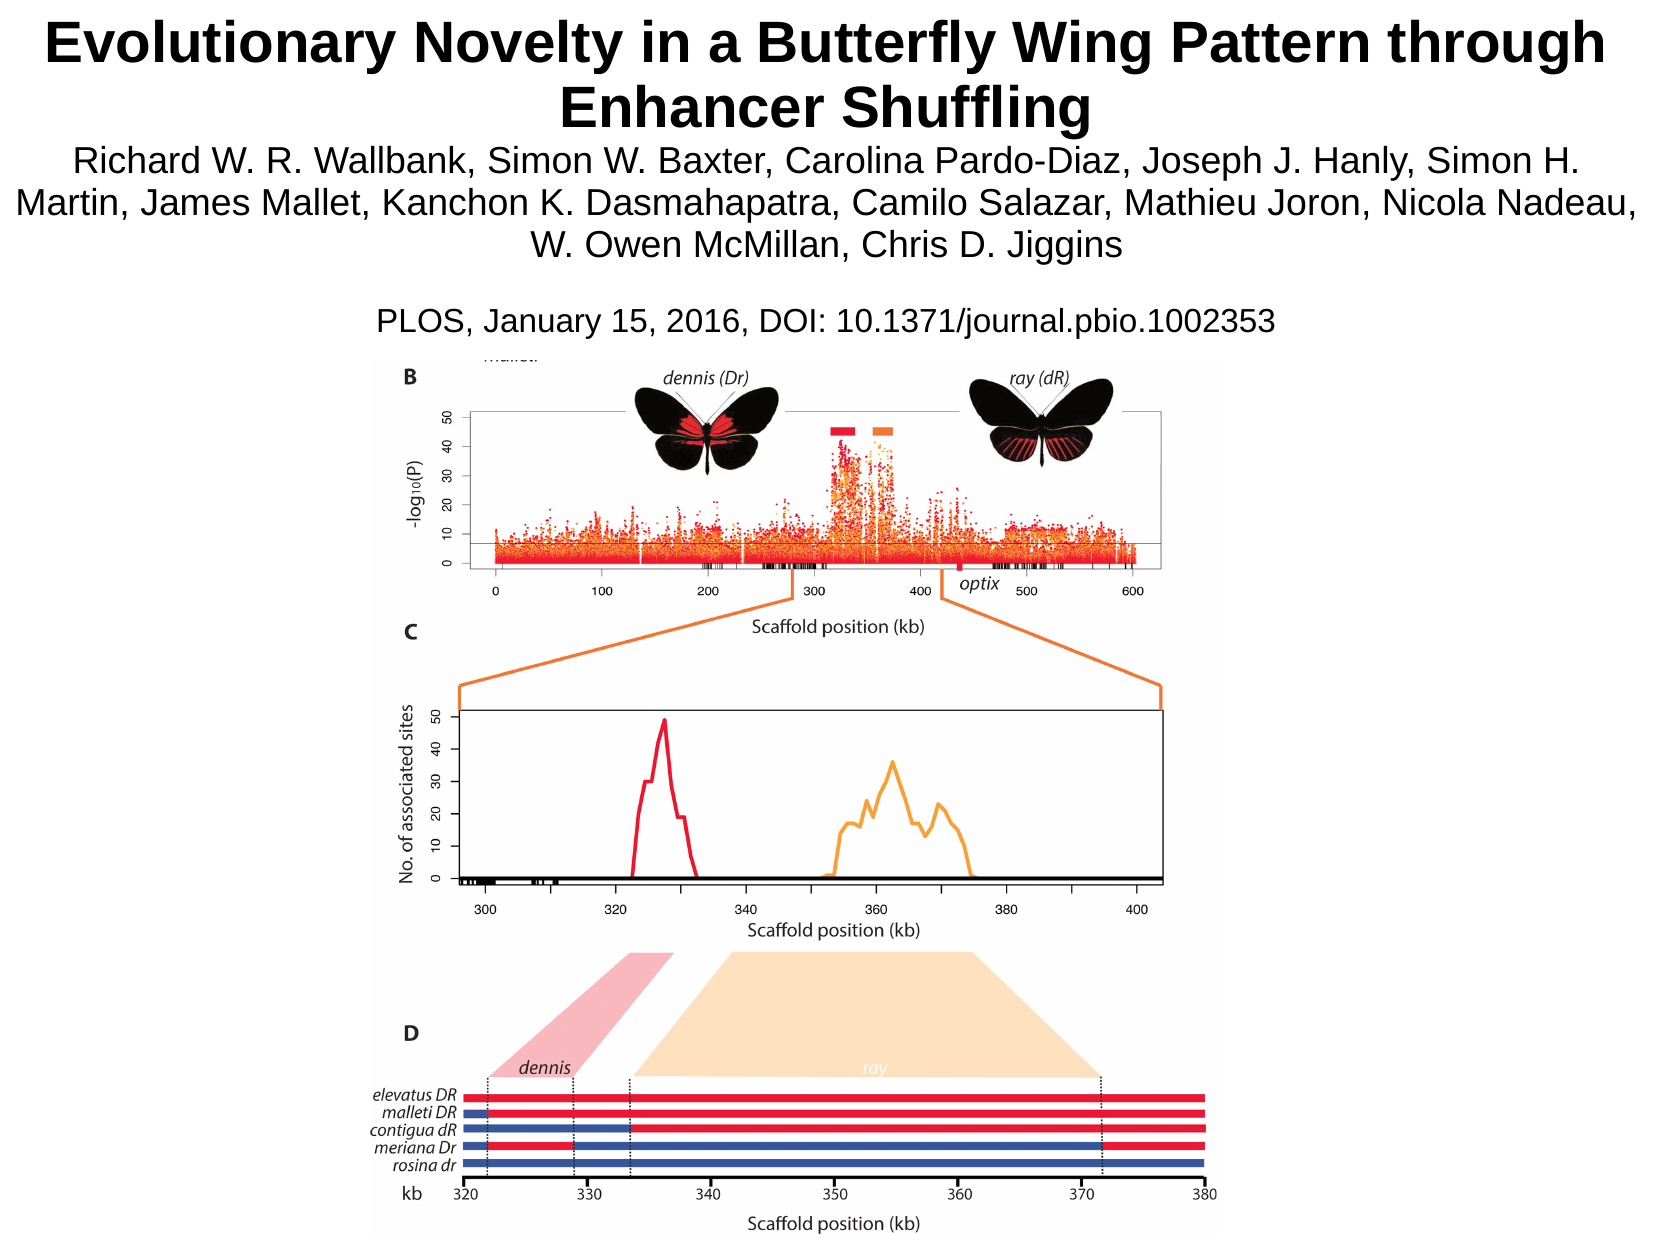

# Evolutionary Novelty in a Butterfly Wing Pattern through Enhancer Shuffling Richard W. R. Wallbank, Simon W. Baxter, Carolina Pardo-Diaz, Joseph J. Hanly, Simon H. Martin, James Mallet, Kanchon K. Dasmahapatra, Camilo Salazar, Mathieu Joron, Nicola Nadeau, W. Owen McMillan, Chris D. Jiggins PLOS, January 15, 2016, DOI: 10.1371/journal.pbio.1002353